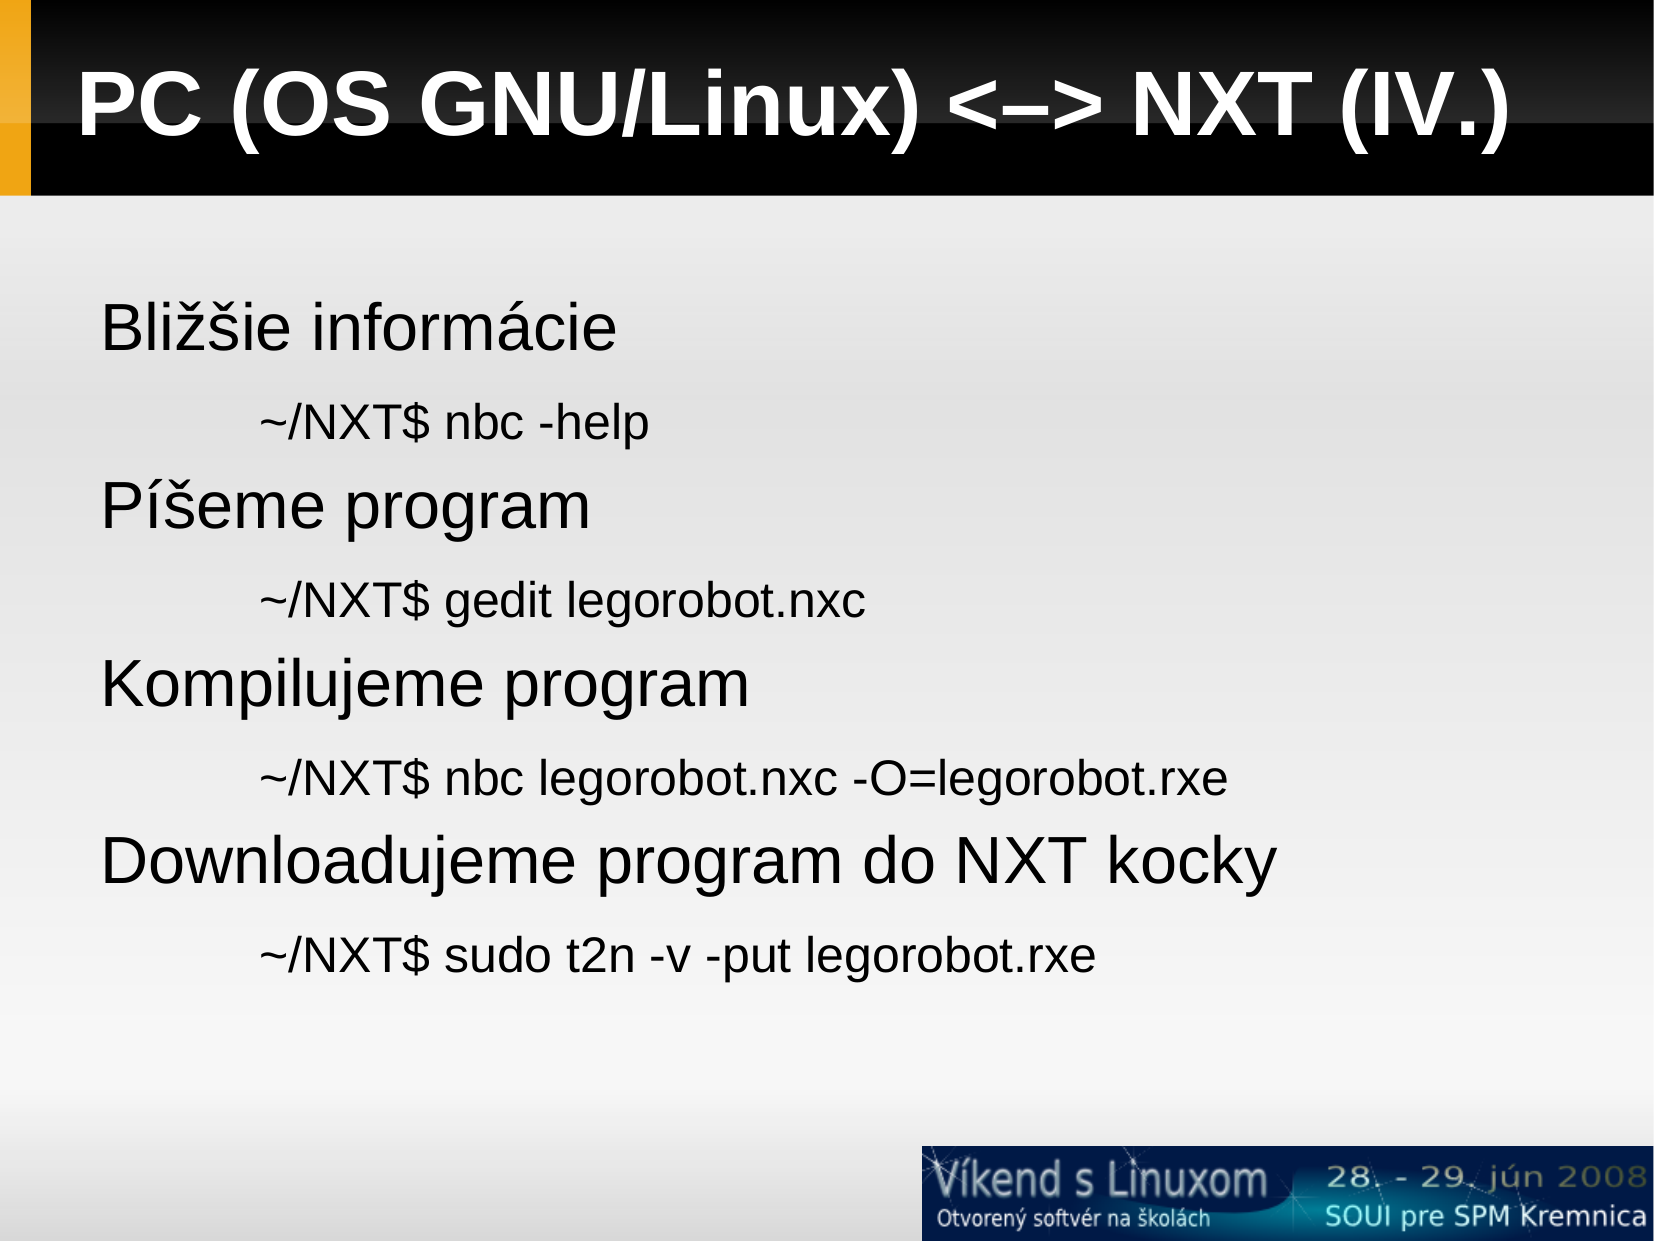

# PC (OS GNU/Linux) <–> NXT (IV.)
Bližšie informácie
~/NXT$ nbc -help
Píšeme program
~/NXT$ gedit legorobot.nxc
Kompilujeme program
~/NXT$ nbc legorobot.nxc -O=legorobot.rxe
Downloadujeme program do NXT kocky
~/NXT$ sudo t2n -v -put legorobot.rxe